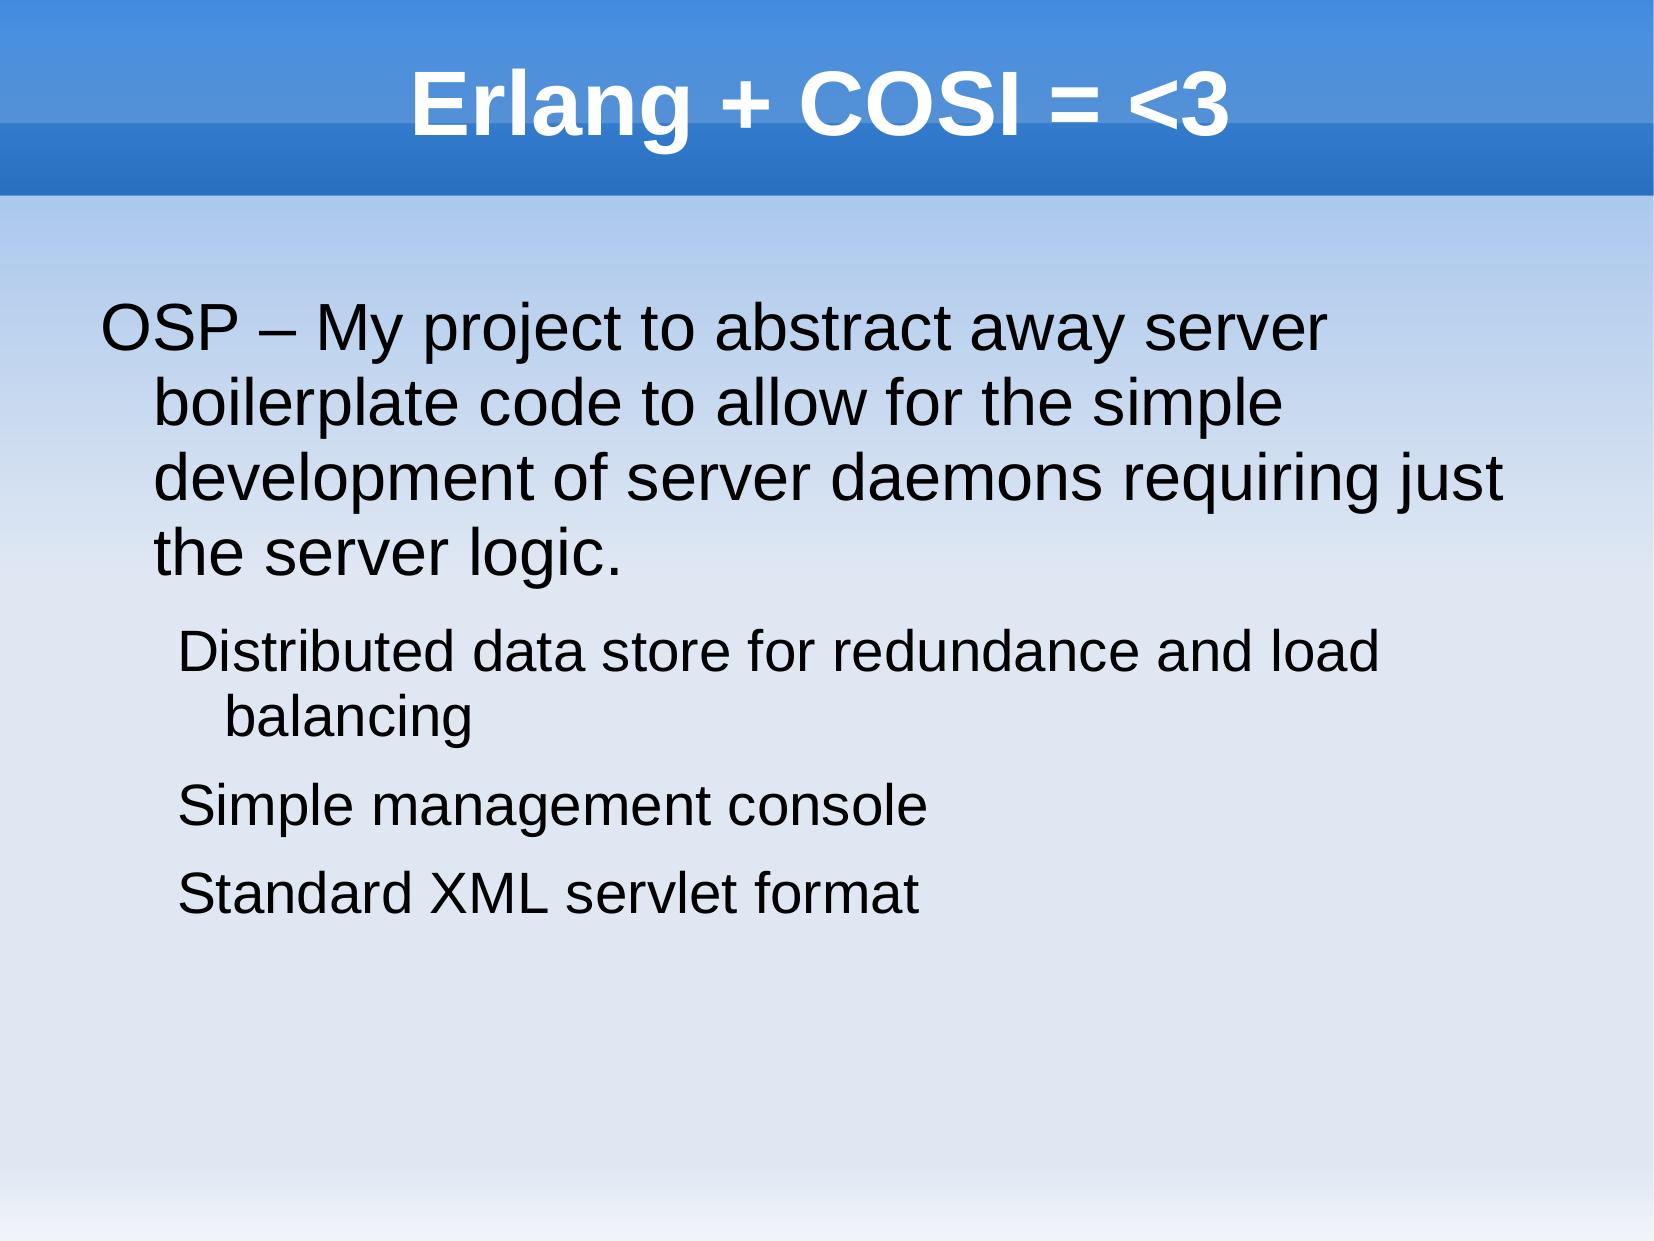

# Erlang + COSI = <3
OSP – My project to abstract away server boilerplate code to allow for the simple development of server daemons requiring just the server logic.
Distributed data store for redundance and load balancing
Simple management console
Standard XML servlet format